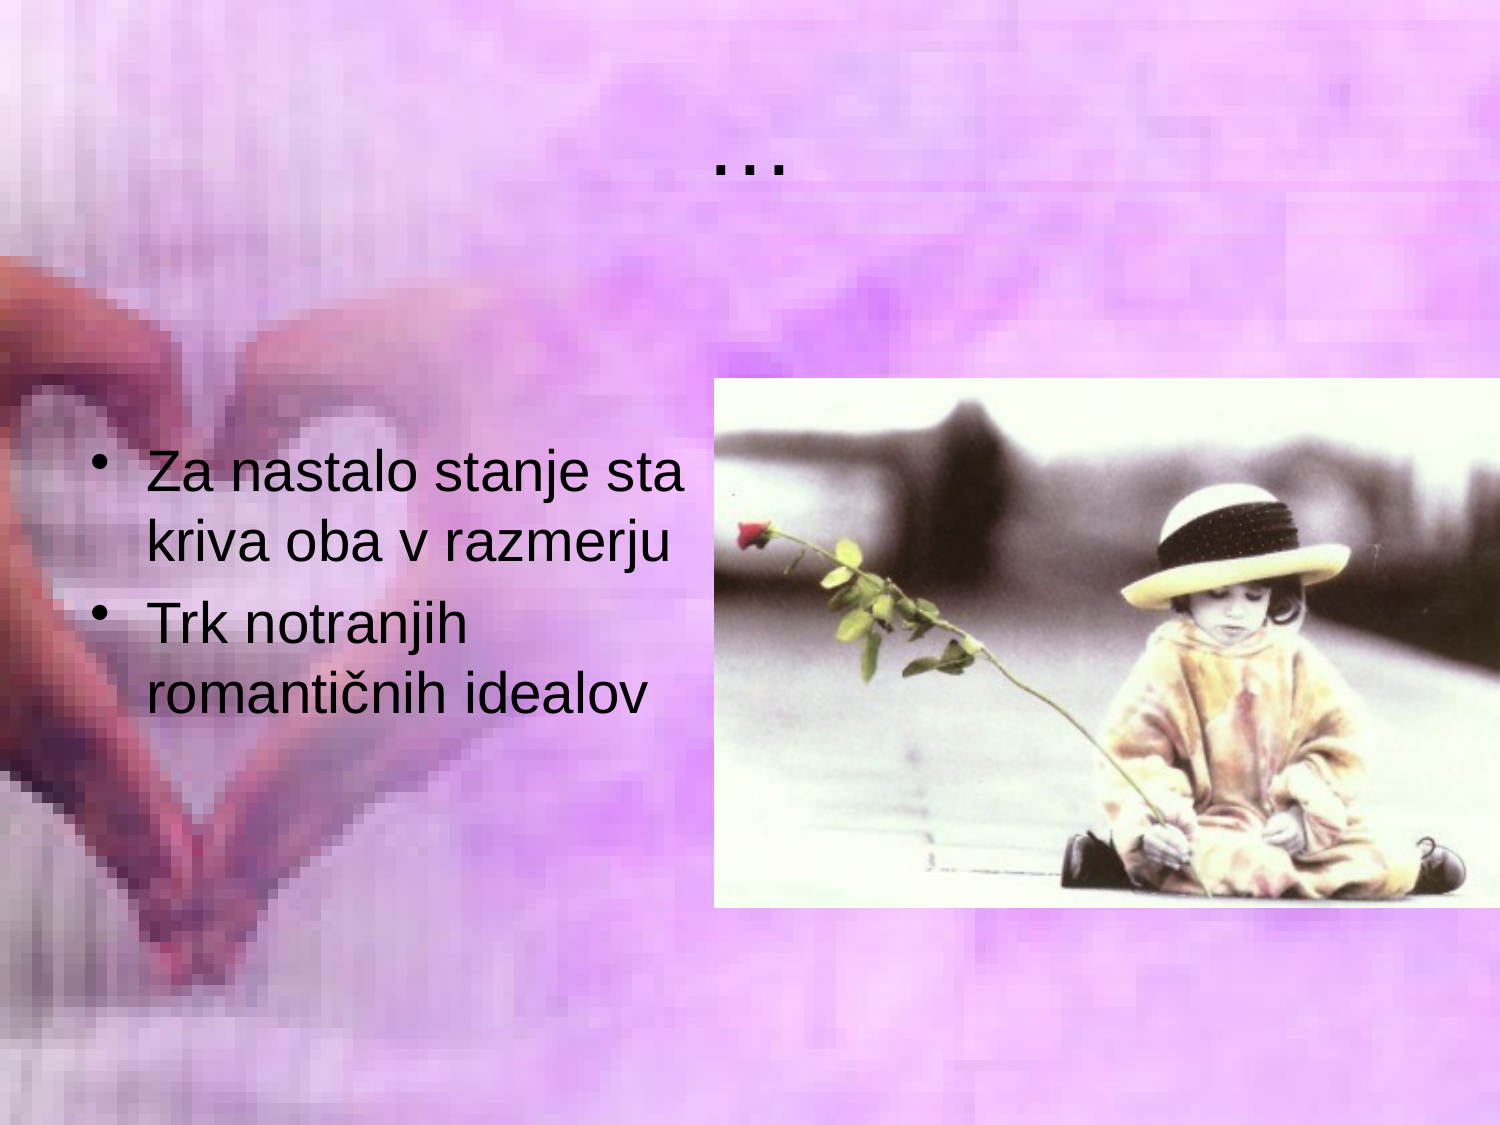

# …
Za nastalo stanje sta kriva oba v razmerju
Trk notranjih romantičnih idealov